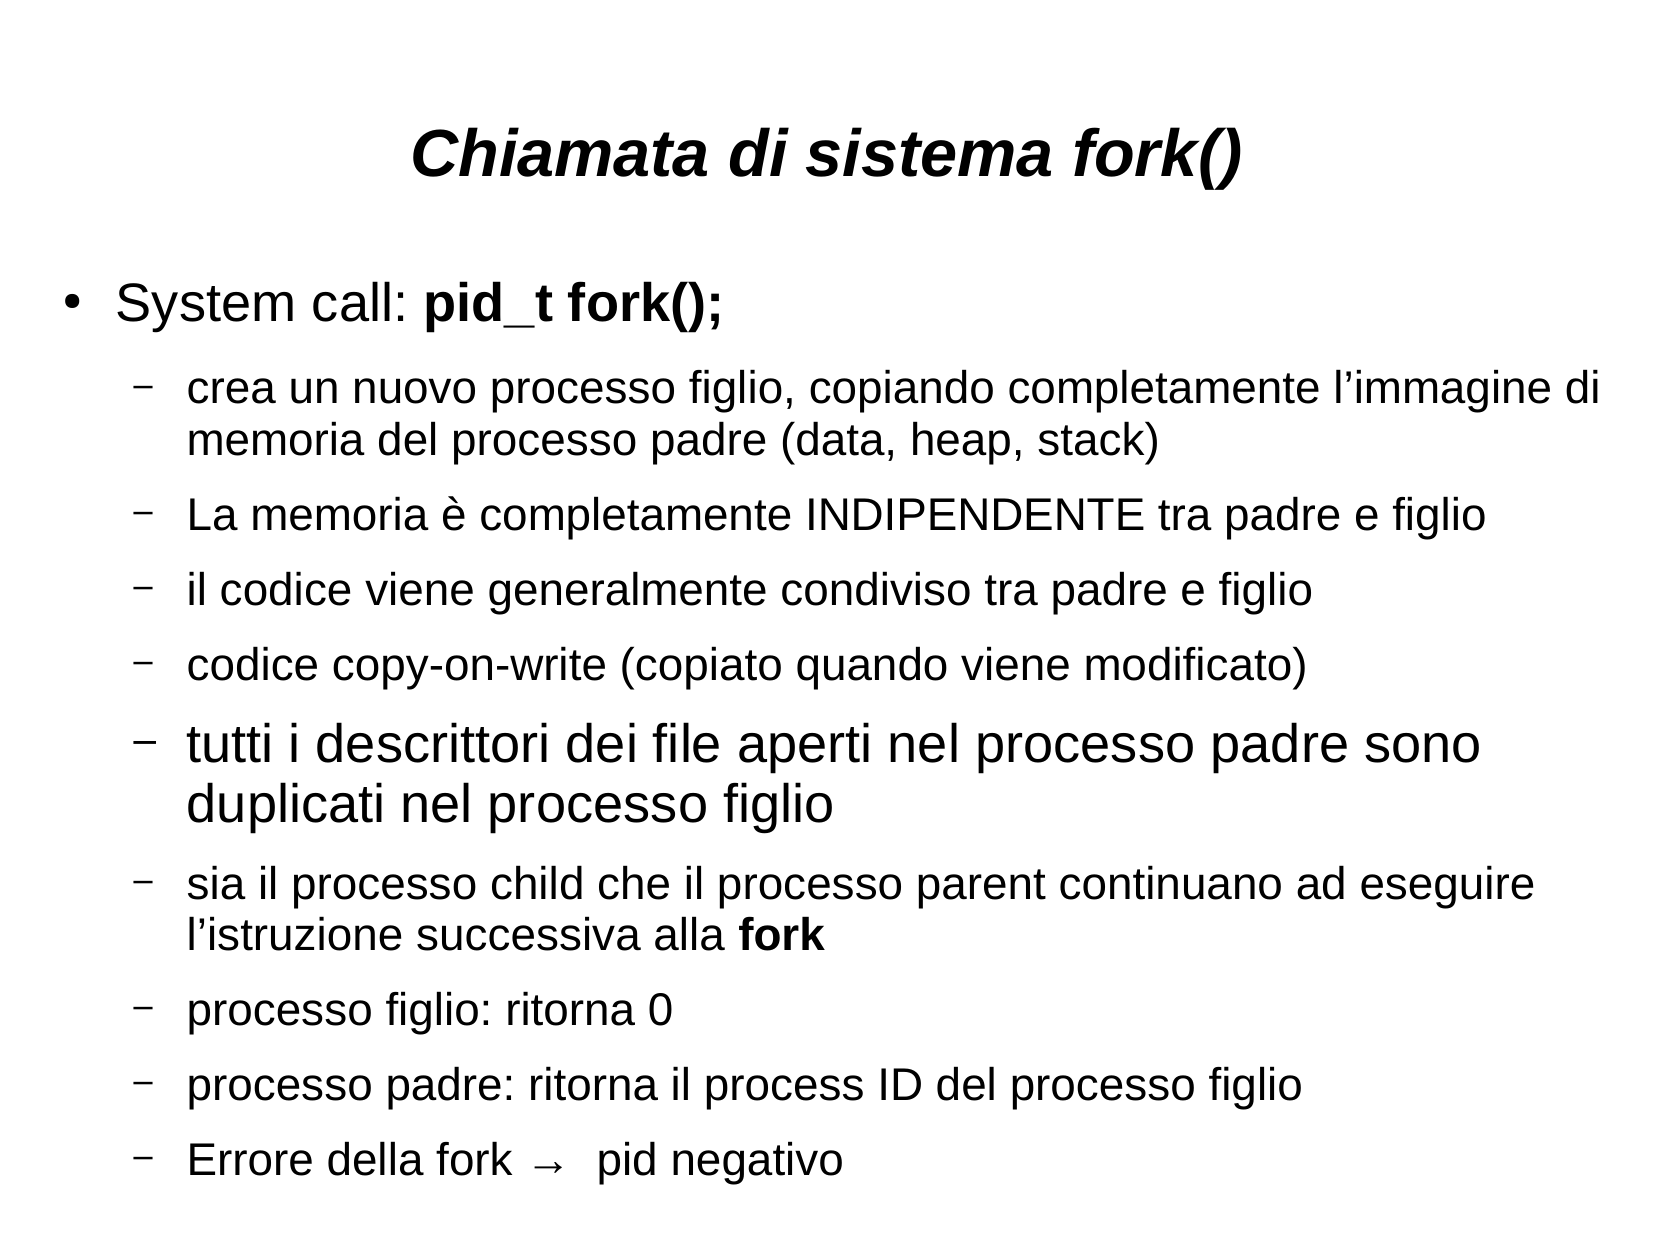

# Chiamata di sistema fork()
System call: pid_t fork();
crea un nuovo processo figlio, copiando completamente l’immagine di memoria del processo padre (data, heap, stack)
La memoria è completamente INDIPENDENTE tra padre e figlio
il codice viene generalmente condiviso tra padre e figlio
codice copy-on-write (copiato quando viene modificato)
tutti i descrittori dei file aperti nel processo padre sono duplicati nel processo figlio
sia il processo child che il processo parent continuano ad eseguire l’istruzione successiva alla fork
processo figlio: ritorna 0
processo padre: ritorna il process ID del processo figlio
Errore della fork → pid negativo